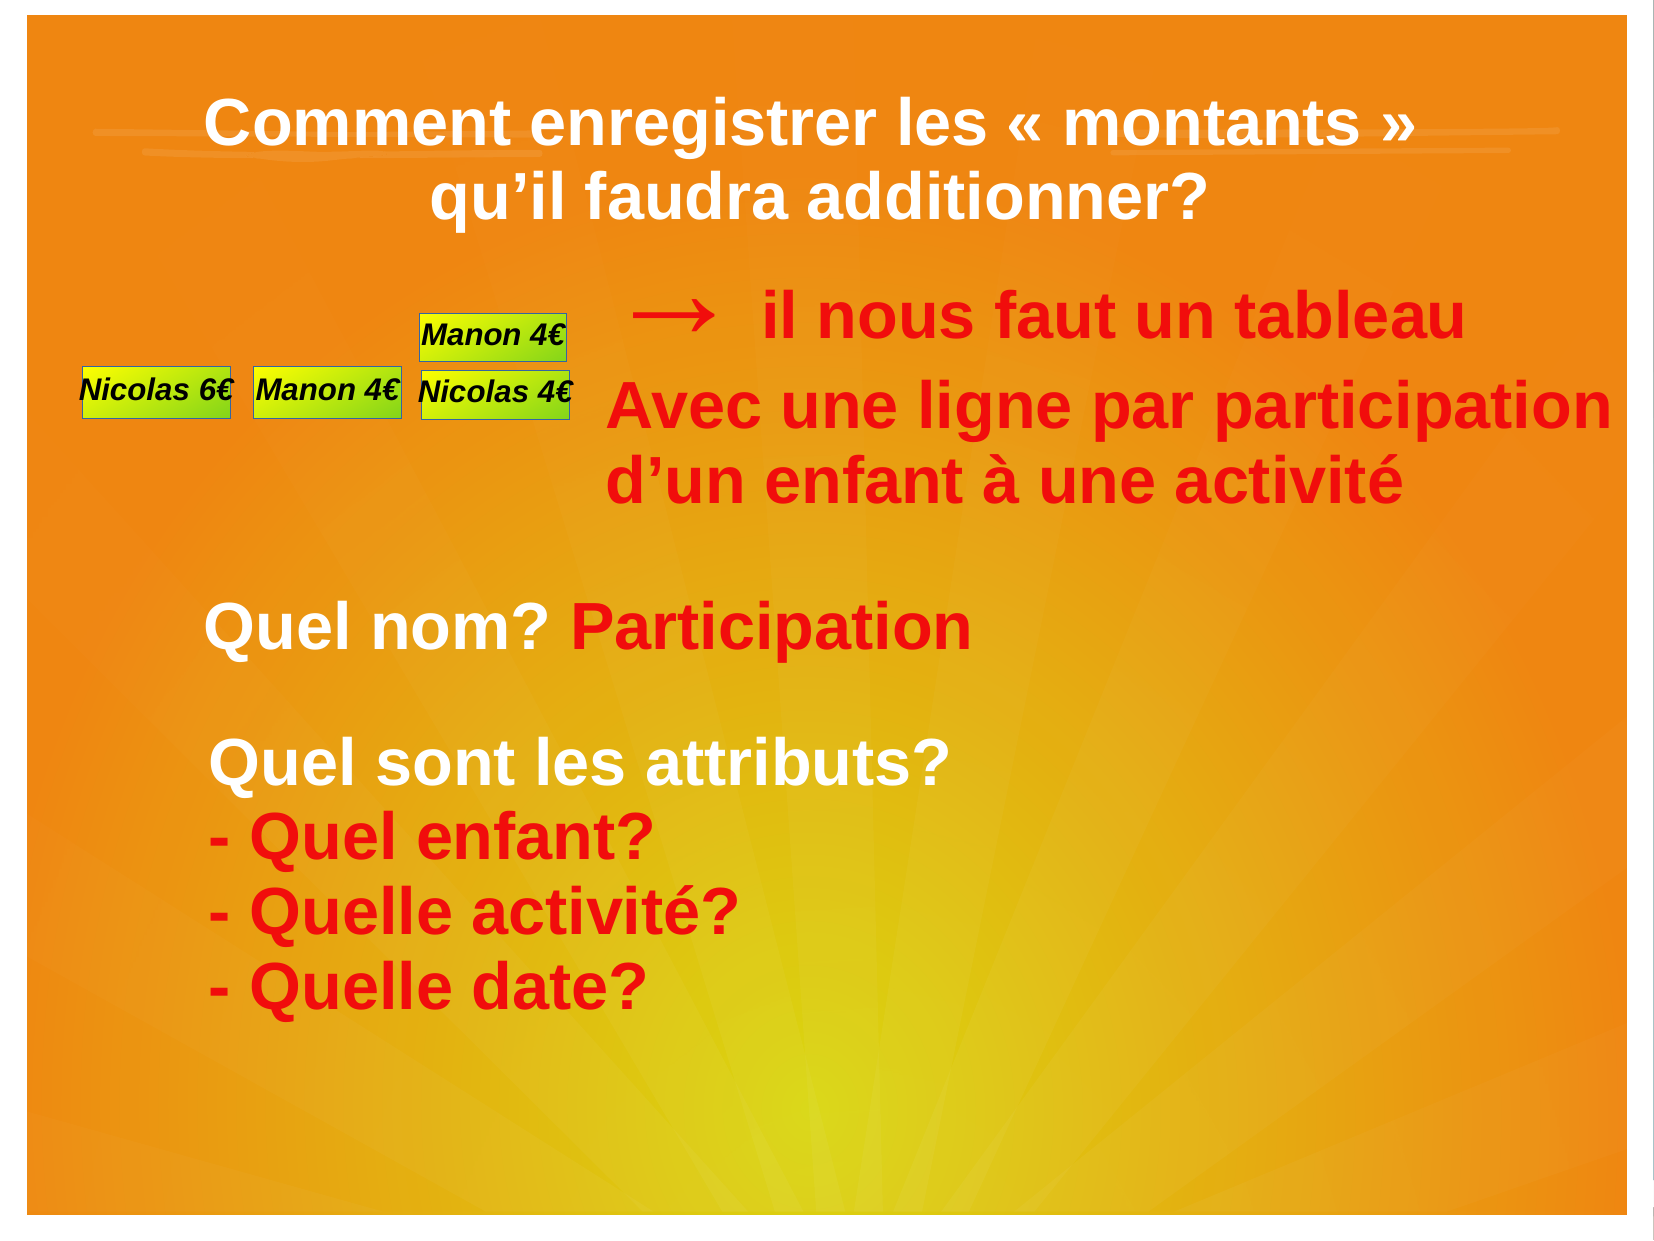

Comment enregistrer les « montants »
qu’il faudra additionner?
→ il nous faut un tableau
Avec une ligne par participation
d’un enfant à une activité
Manon 4€
Nicolas 6€
Manon 4€
Nicolas 4€
Quel nom? Participation
Quel sont les attributs?
- Quel enfant?
- Quelle activité?
- Quelle date?